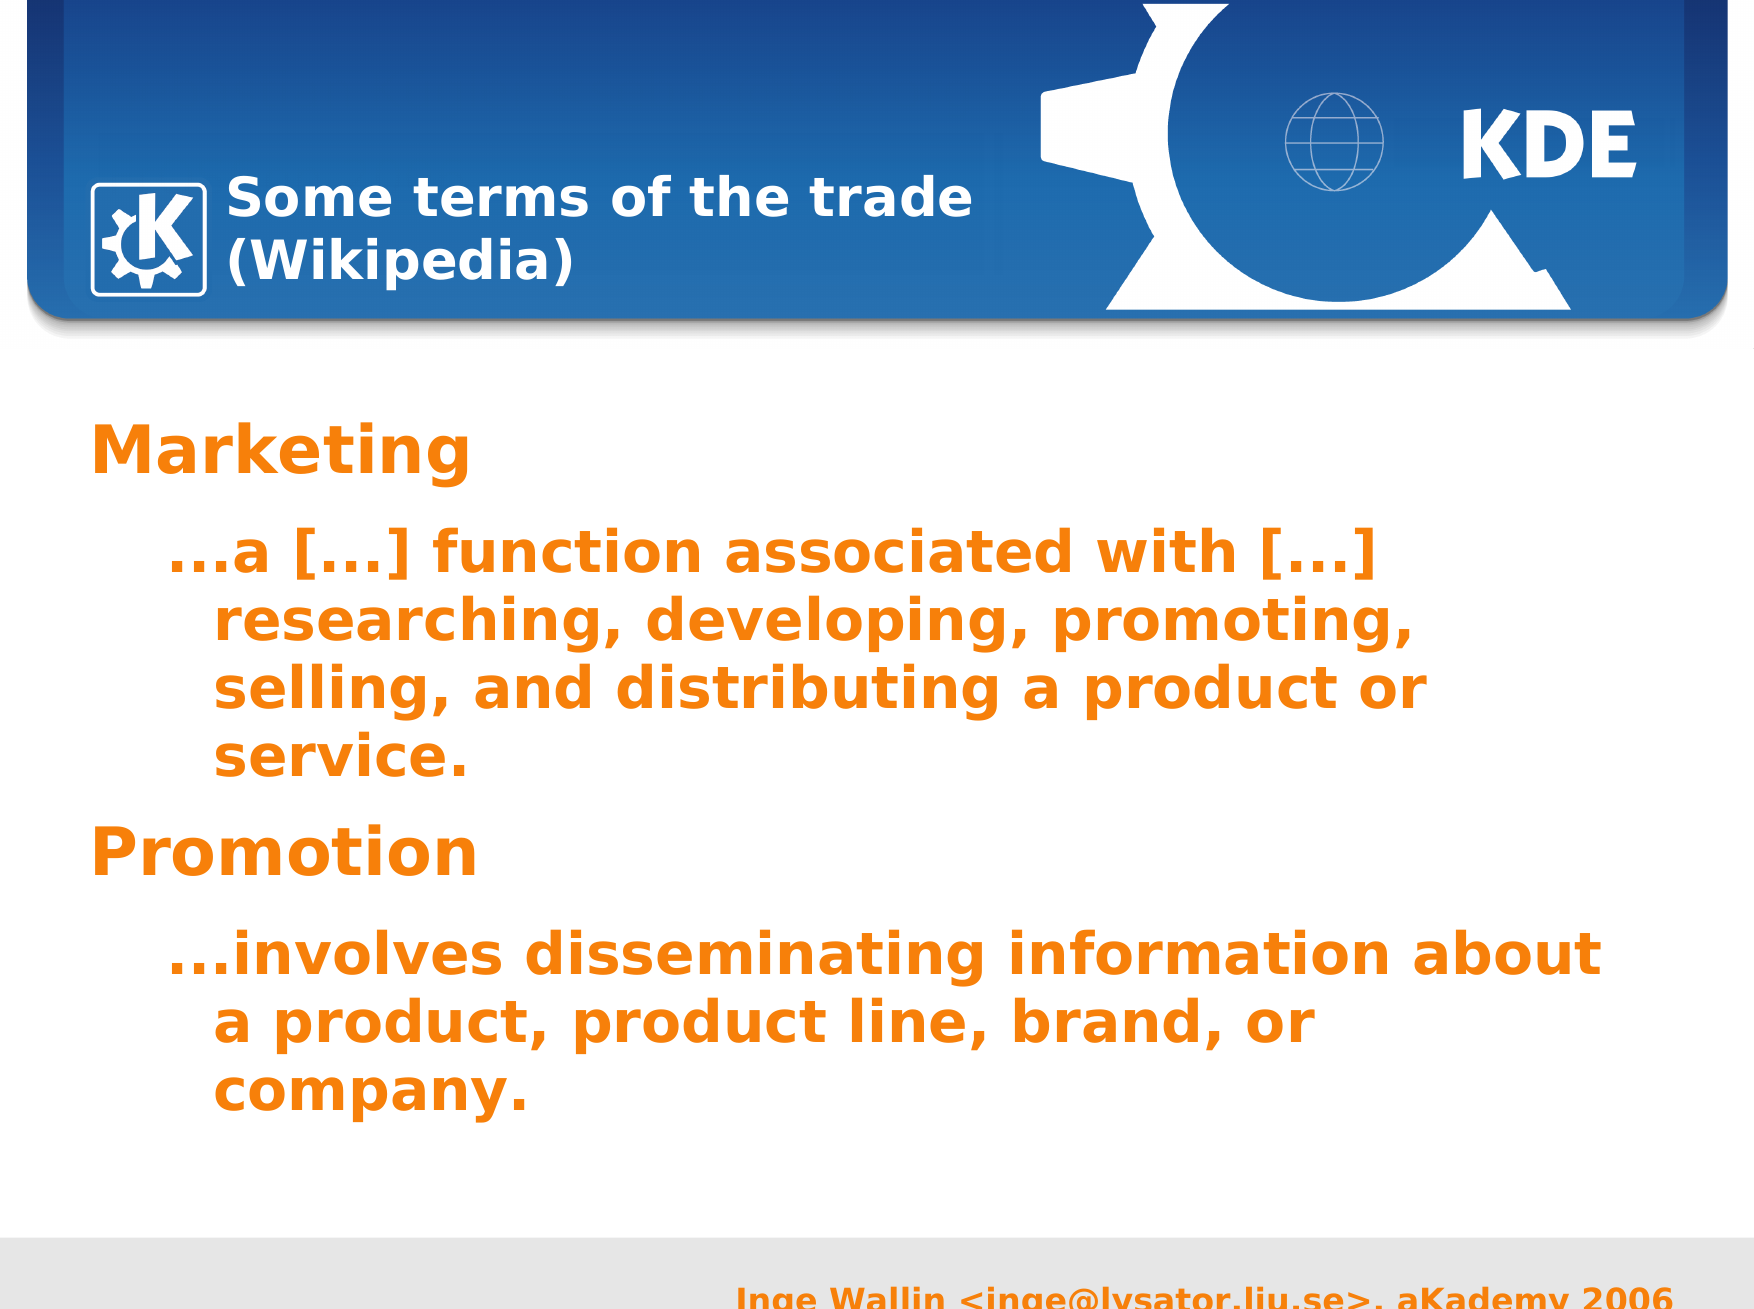

# Some terms of the trade (Wikipedia)
Marketing
...a [...] function associated with [...] researching, developing, promoting, selling, and distributing a product or service.
Promotion
...involves disseminating information about a product, product line, brand, or company.